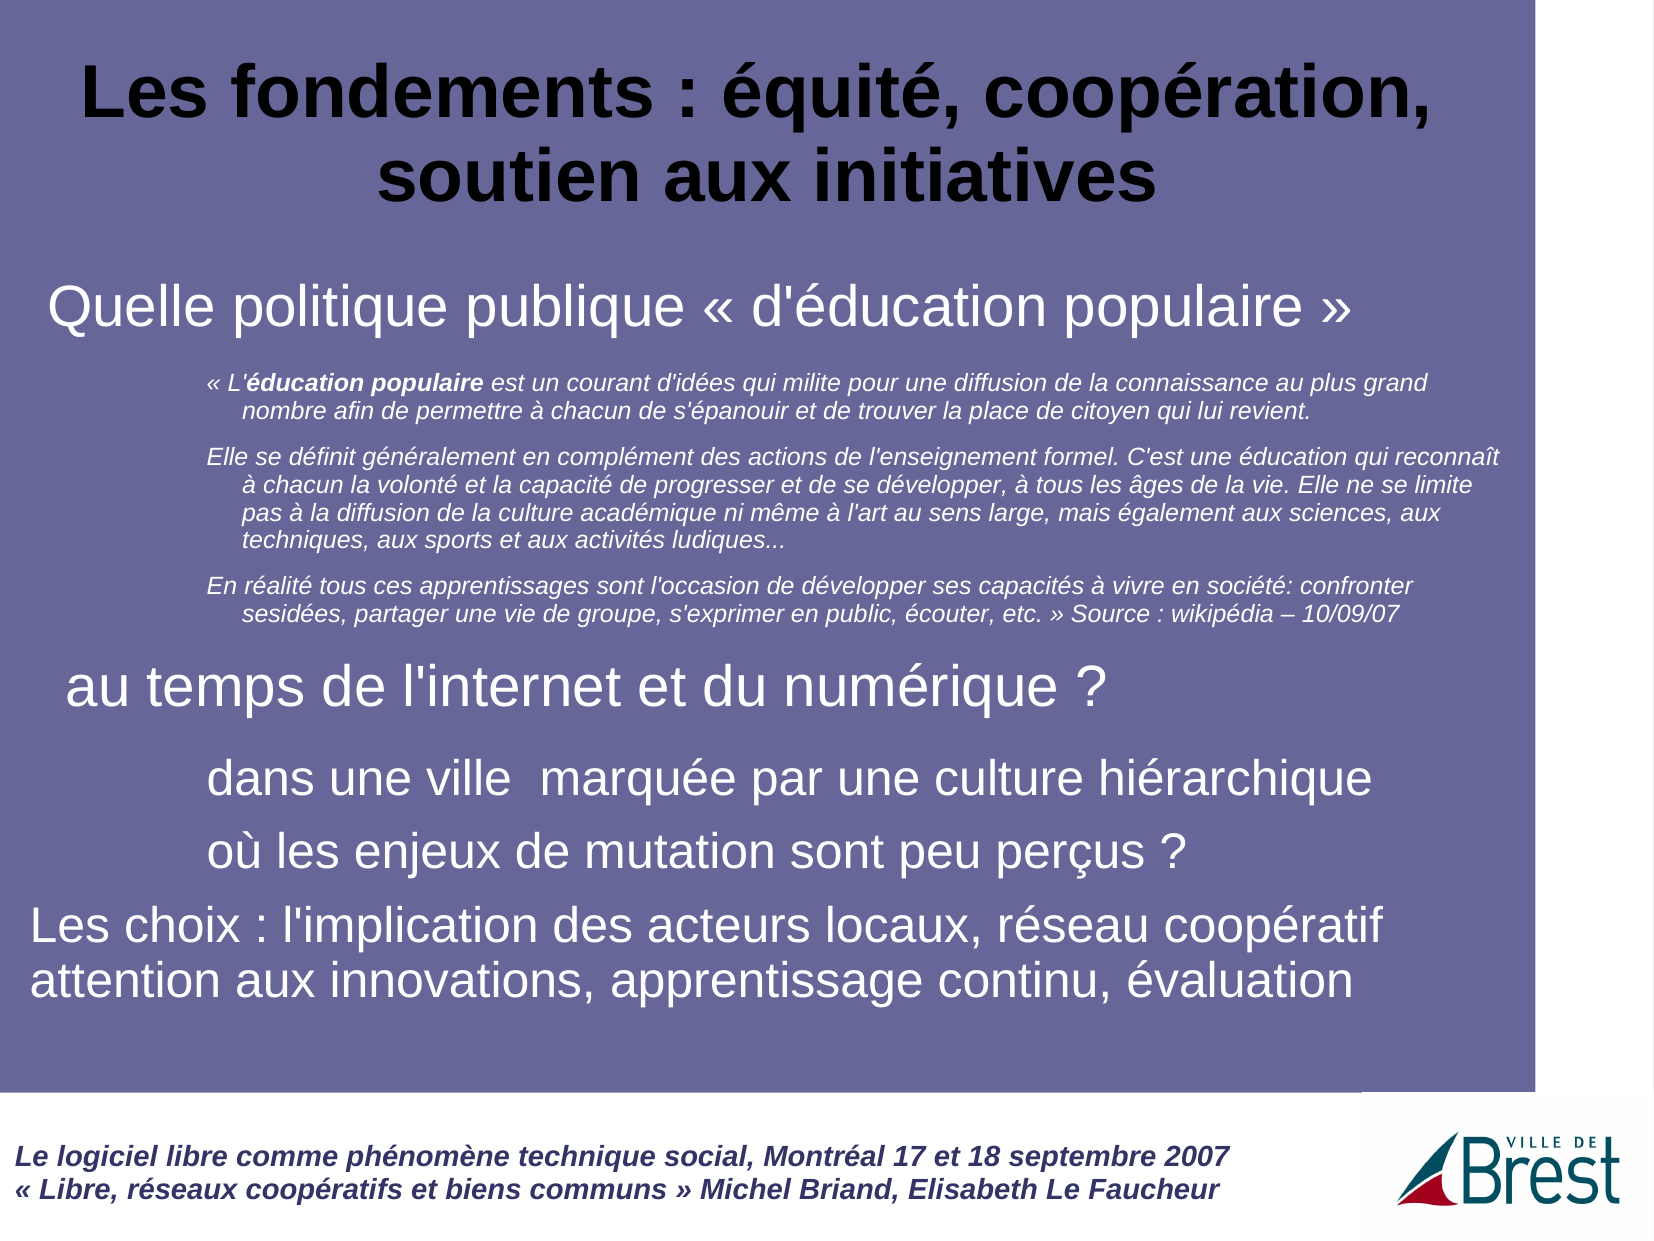

# Les fondements : équité, coopération, soutien aux initiatives
Quelle politique publique « d'éducation populaire »
« L'éducation populaire est un courant d'idées qui milite pour une diffusion de la connaissance au plus grand nombre afin de permettre à chacun de s'épanouir et de trouver la place de citoyen qui lui revient.
Elle se définit généralement en complément des actions de l'enseignement formel. C'est une éducation qui reconnaît à chacun la volonté et la capacité de progresser et de se développer, à tous les âges de la vie. Elle ne se limite pas à la diffusion de la culture académique ni même à l'art au sens large, mais également aux sciences, aux techniques, aux sports et aux activités ludiques...
En réalité tous ces apprentissages sont l'occasion de développer ses capacités à vivre en société: confronter sesidées, partager une vie de groupe, s'exprimer en public, écouter, etc. » Source : wikipédia – 10/09/07
 au temps de l'internet et du numérique ?
dans une ville marquée par une culture hiérarchique
où les enjeux de mutation sont peu perçus ?
Les choix : l'implication des acteurs locaux, réseau coopératif attention aux innovations, apprentissage continu, évaluation